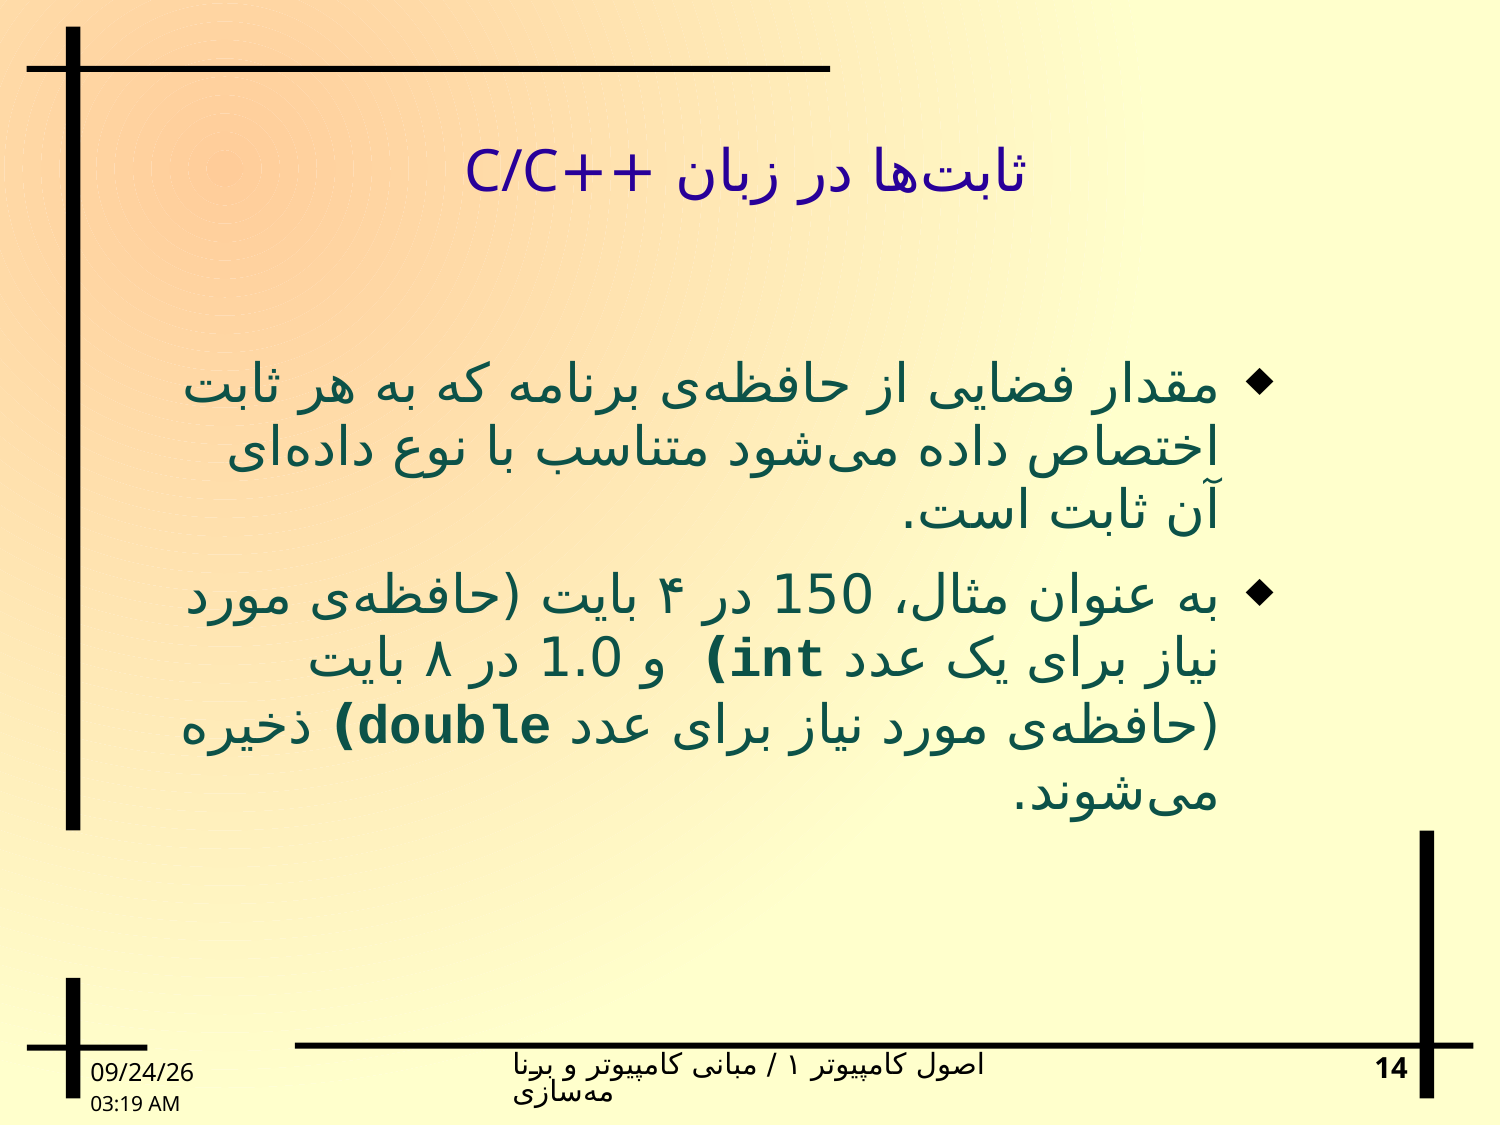

ثابت‌ها در زبان ++C/C
# مقدار فضایی از حافظه‌ی برنامه که به هر ثابت اختصاص داده می‌شود متناسب با نوع داده‌ای آن ثابت است.
به عنوان مثال، 150 در ۴ بایت (حافظه‌ی مورد نیاز برای یک عدد int) و 1.0 در ۸ بایت (حافظه‌ی مورد نیاز برای عدد double) ذخیره می‌شوند.
اصول کامپیوتر ۱ / مبانی کامپیوتر و برنامه‌سازی
14